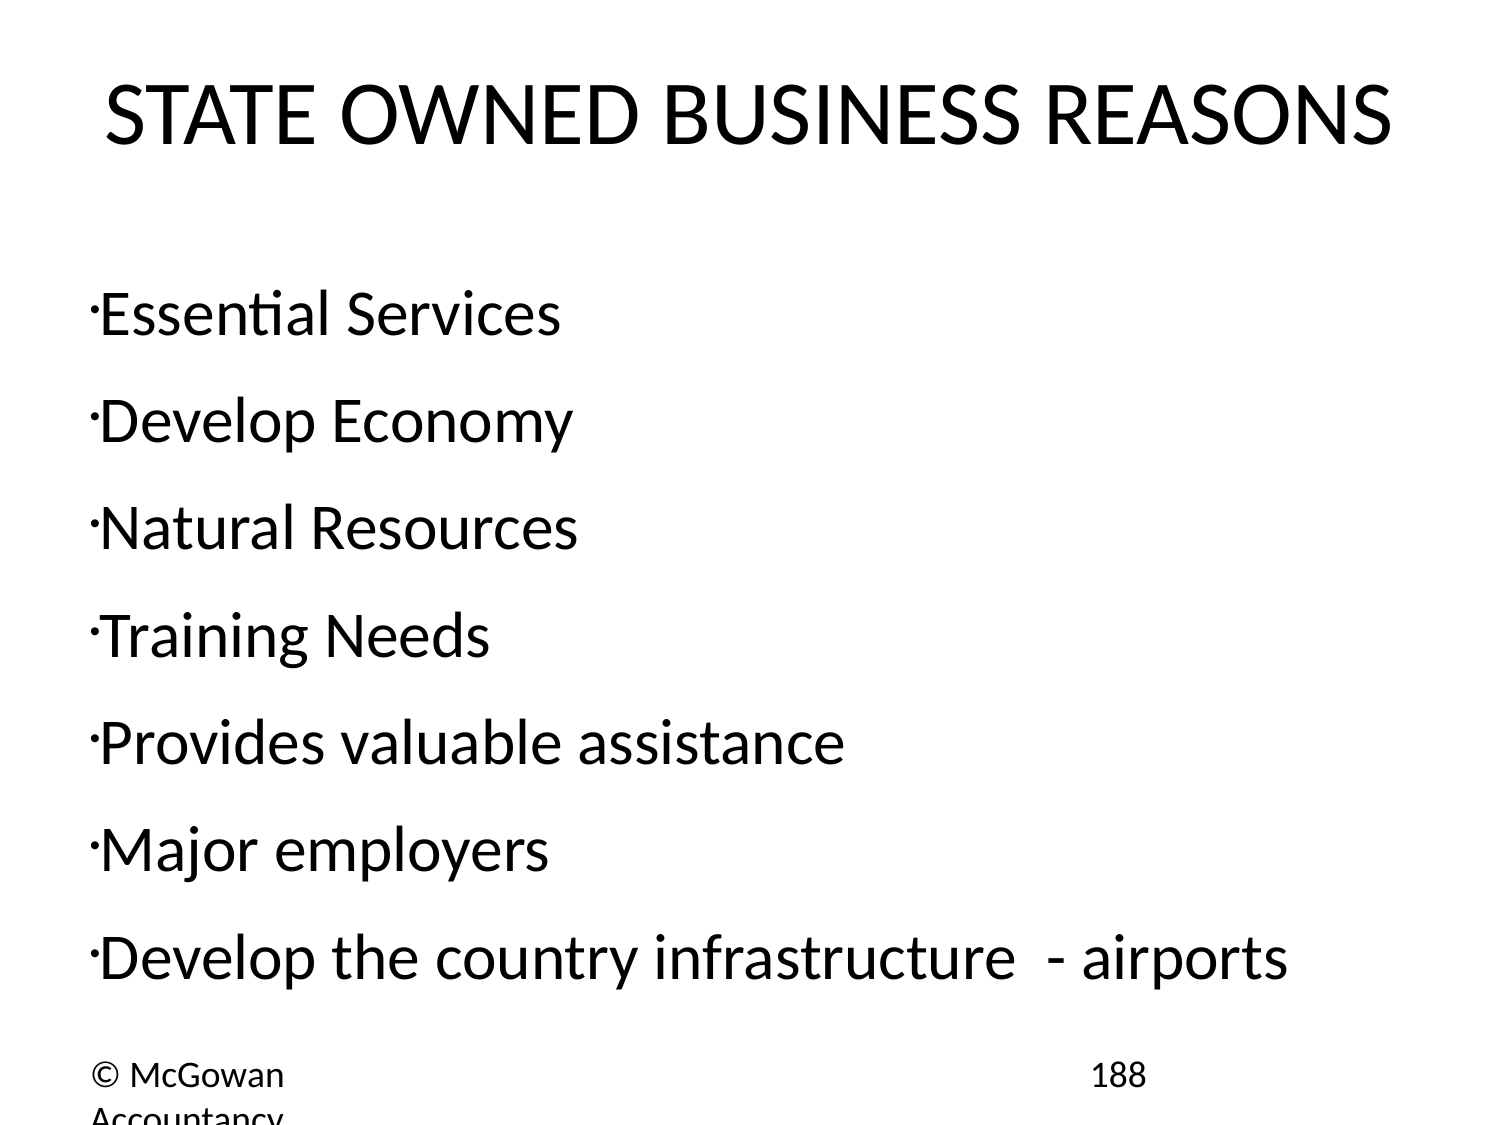

# STATE OWNED BUSINESS REASONS
Essential Services
Develop Economy
Natural Resources
Training Needs
Provides valuable assistance
Major employers
Develop the country infrastructure - airports
© McGowan Accountancy Services
188